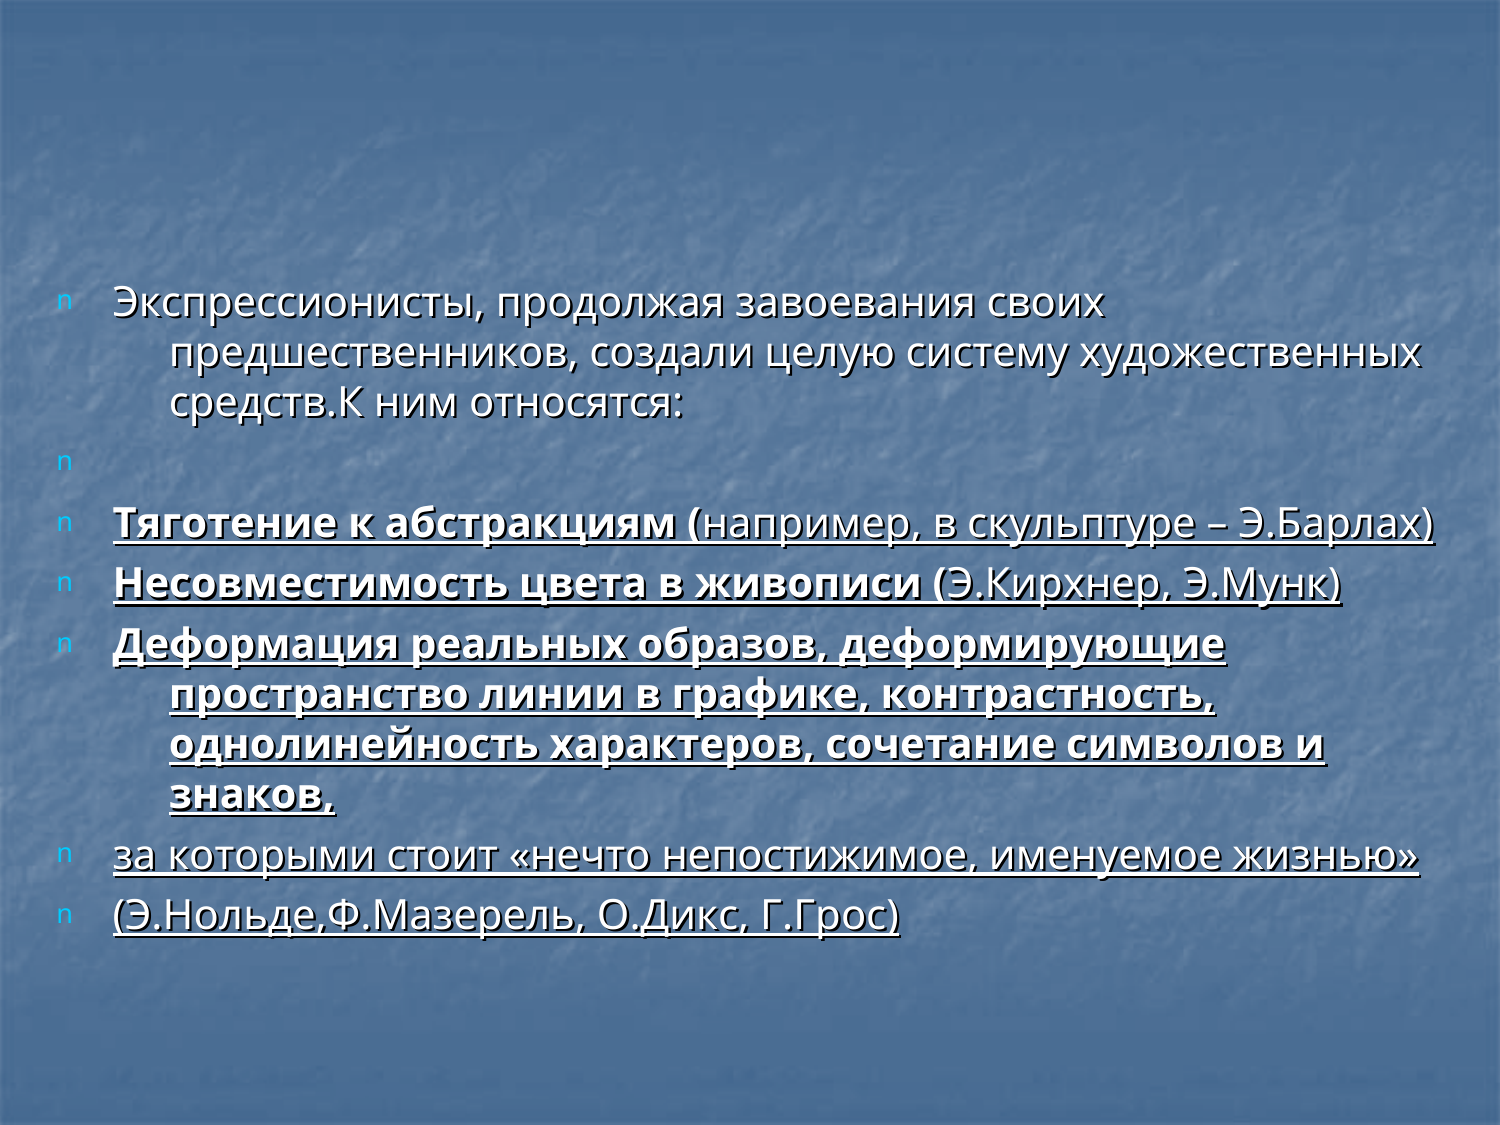

#
Экспрессионисты, продолжая завоевания своих предшественников, создали целую систему художественных средств.К ним относятся:
Тяготение к абстракциям (например, в скульптуре – Э.Барлах)
Несовместимость цвета в живописи (Э.Кирхнер, Э.Мунк)
Деформация реальных образов, деформирующие пространство линии в графике, контрастность, однолинейность характеров, сочетание символов и знаков,
за которыми стоит «нечто непостижимое, именуемое жизнью»
(Э.Нольде,Ф.Мазерель, О.Дикс, Г.Грос)